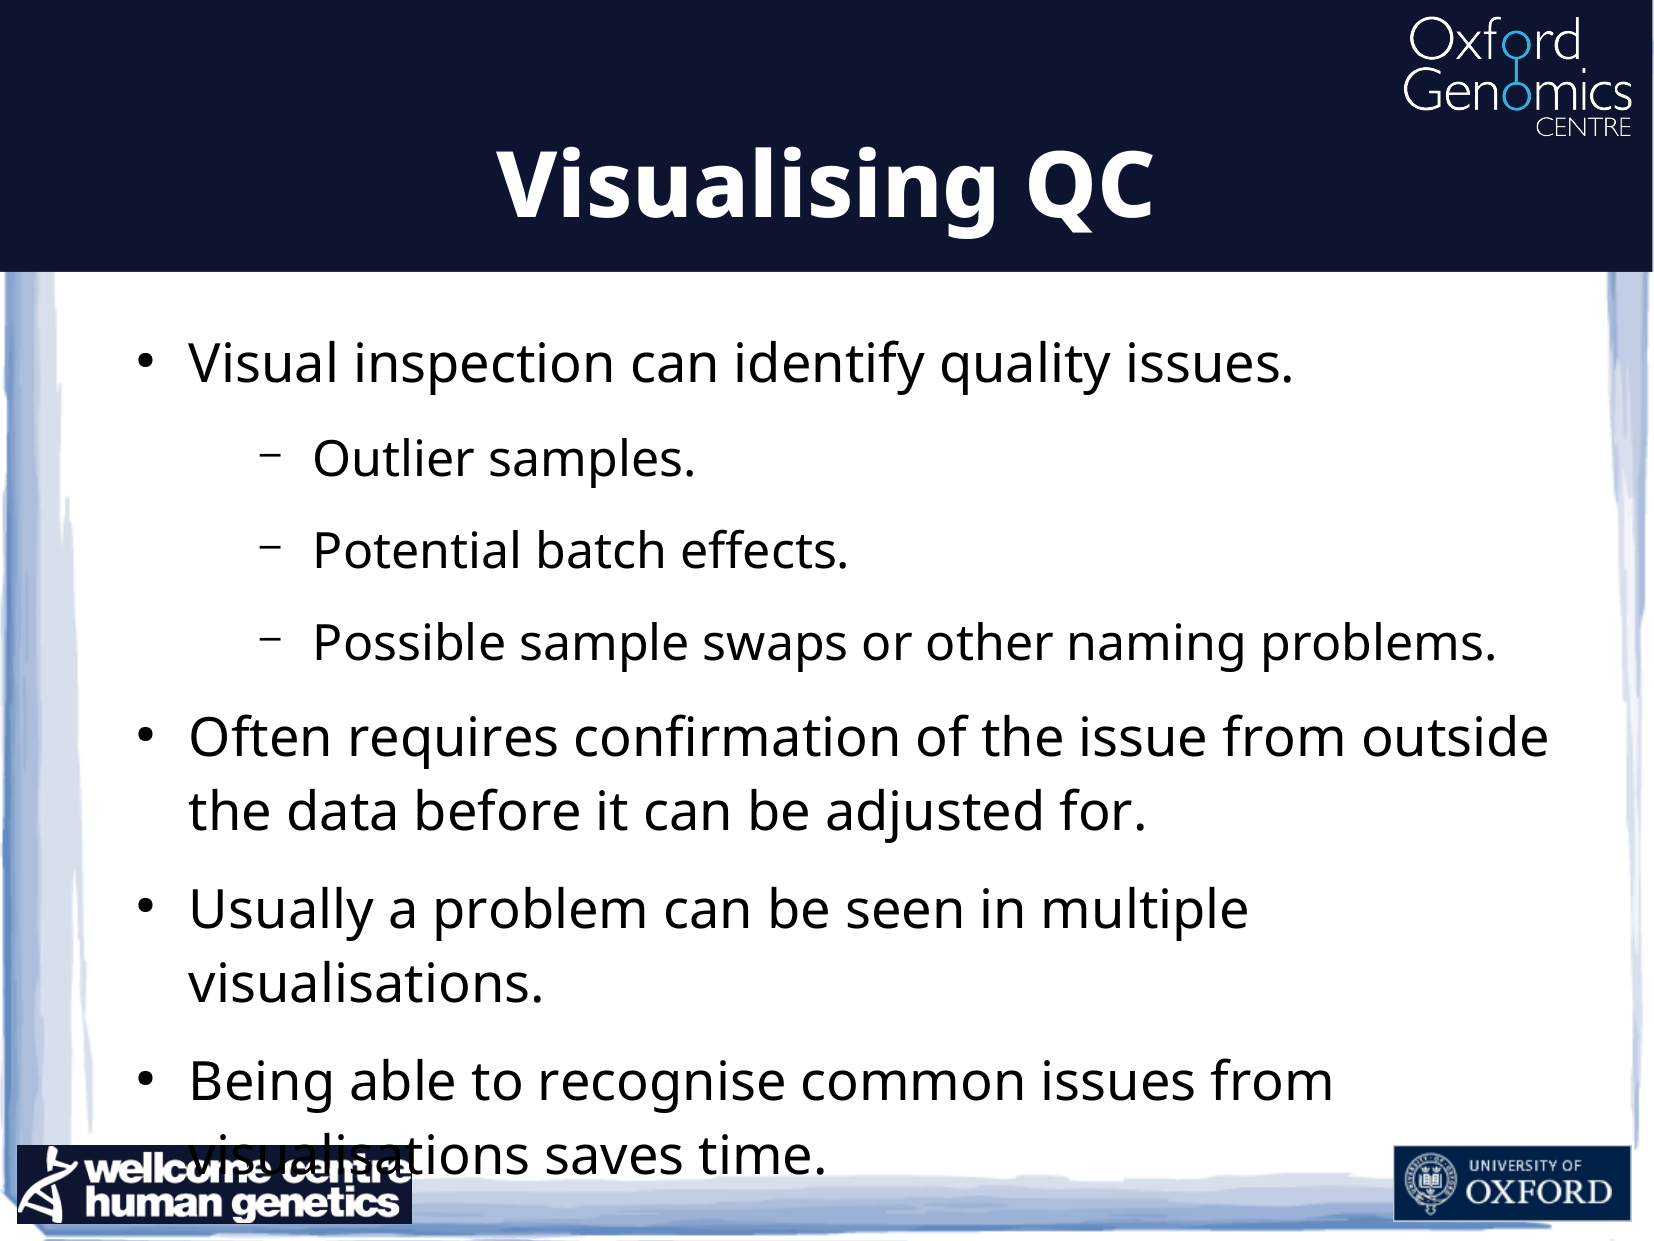

# Visualising QC
Visual inspection can identify quality issues.
Outlier samples.
Potential batch effects.
Possible sample swaps or other naming problems.
Often requires confirmation of the issue from outside the data before it can be adjusted for.
Usually a problem can be seen in multiple visualisations.
Being able to recognise common issues from visualisations saves time.